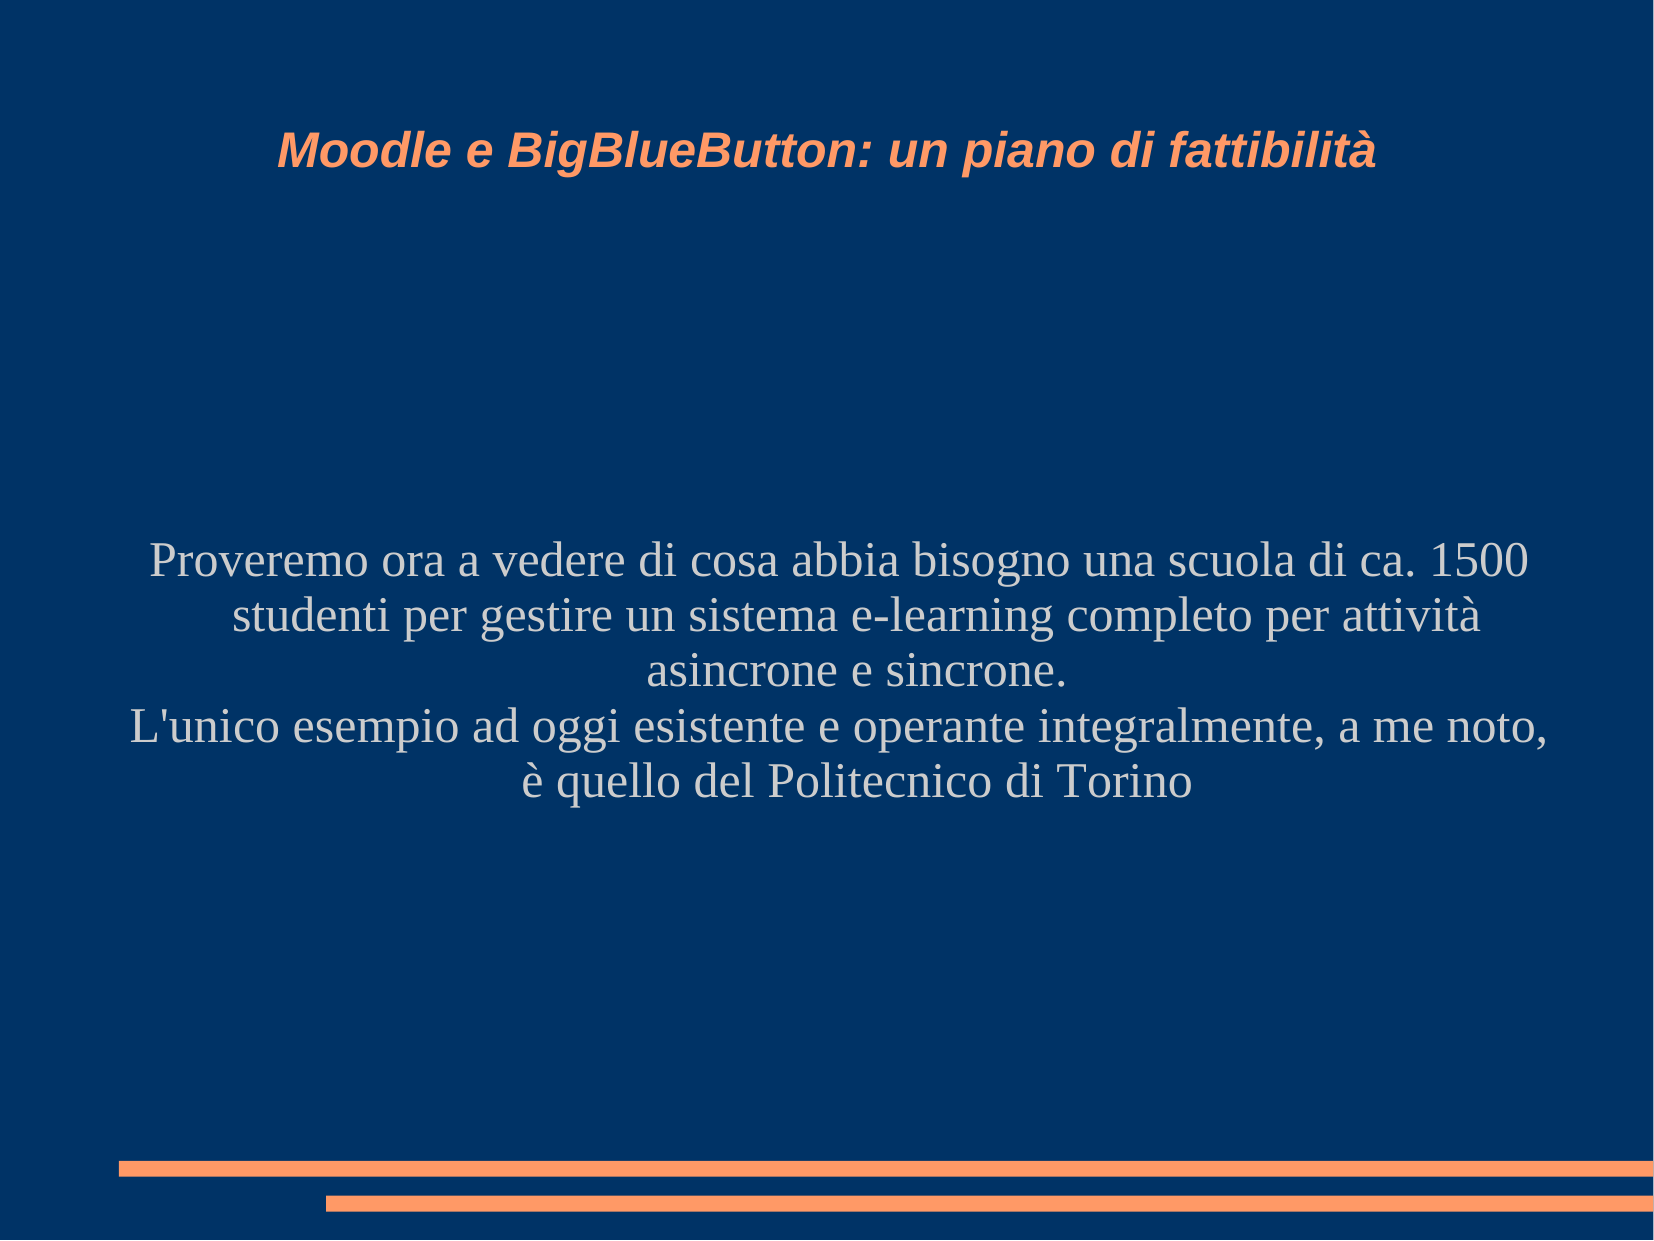

# Moodle e BigBlueButton: un piano di fattibilità
Proveremo ora a vedere di cosa abbia bisogno una scuola di ca. 1500 studenti per gestire un sistema e-learning completo per attività asincrone e sincrone.
L'unico esempio ad oggi esistente e operante integralmente, a me noto, è quello del Politecnico di Torino